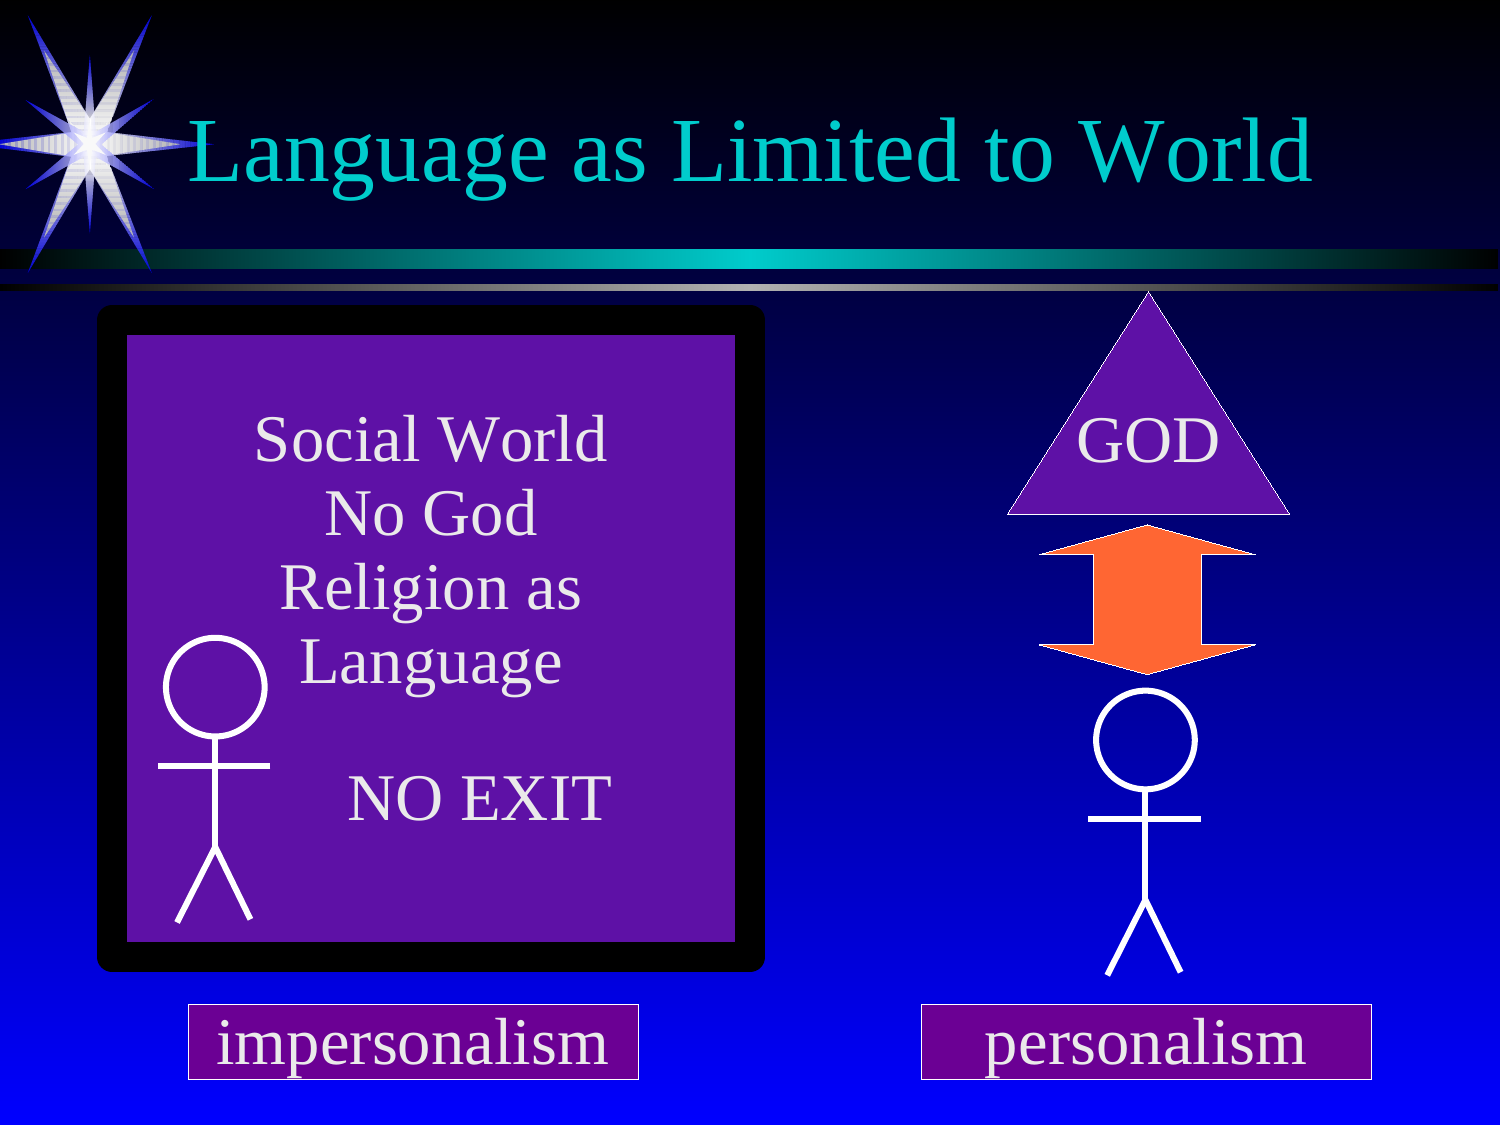

# Language as Limited to World
GOD
personalism
Social World
No God
Religion as
Language
NO EXIT
impersonalism